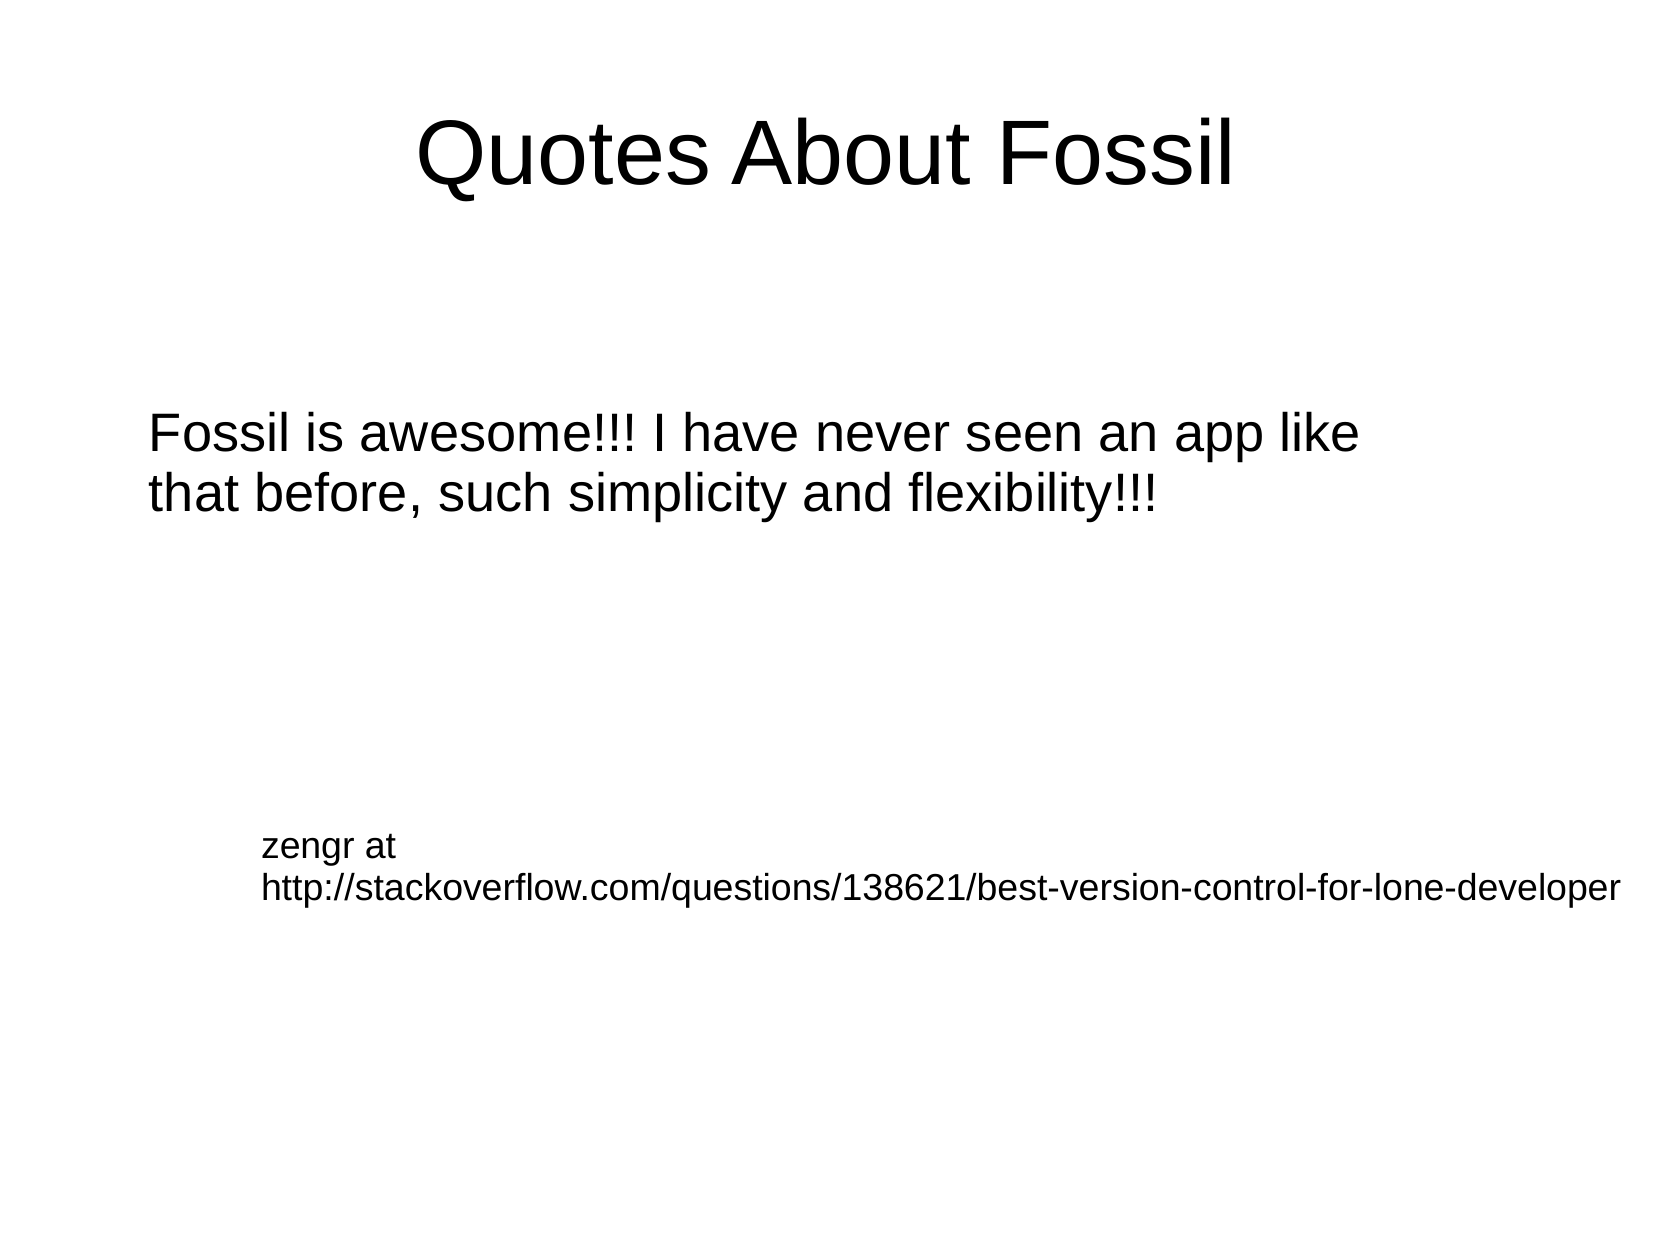

# Quotes About Fossil
Fossil is awesome!!! I have never seen an app like
that before, such simplicity and flexibility!!!
zengr at
http://stackoverflow.com/questions/138621/best-version-control-for-lone-developer